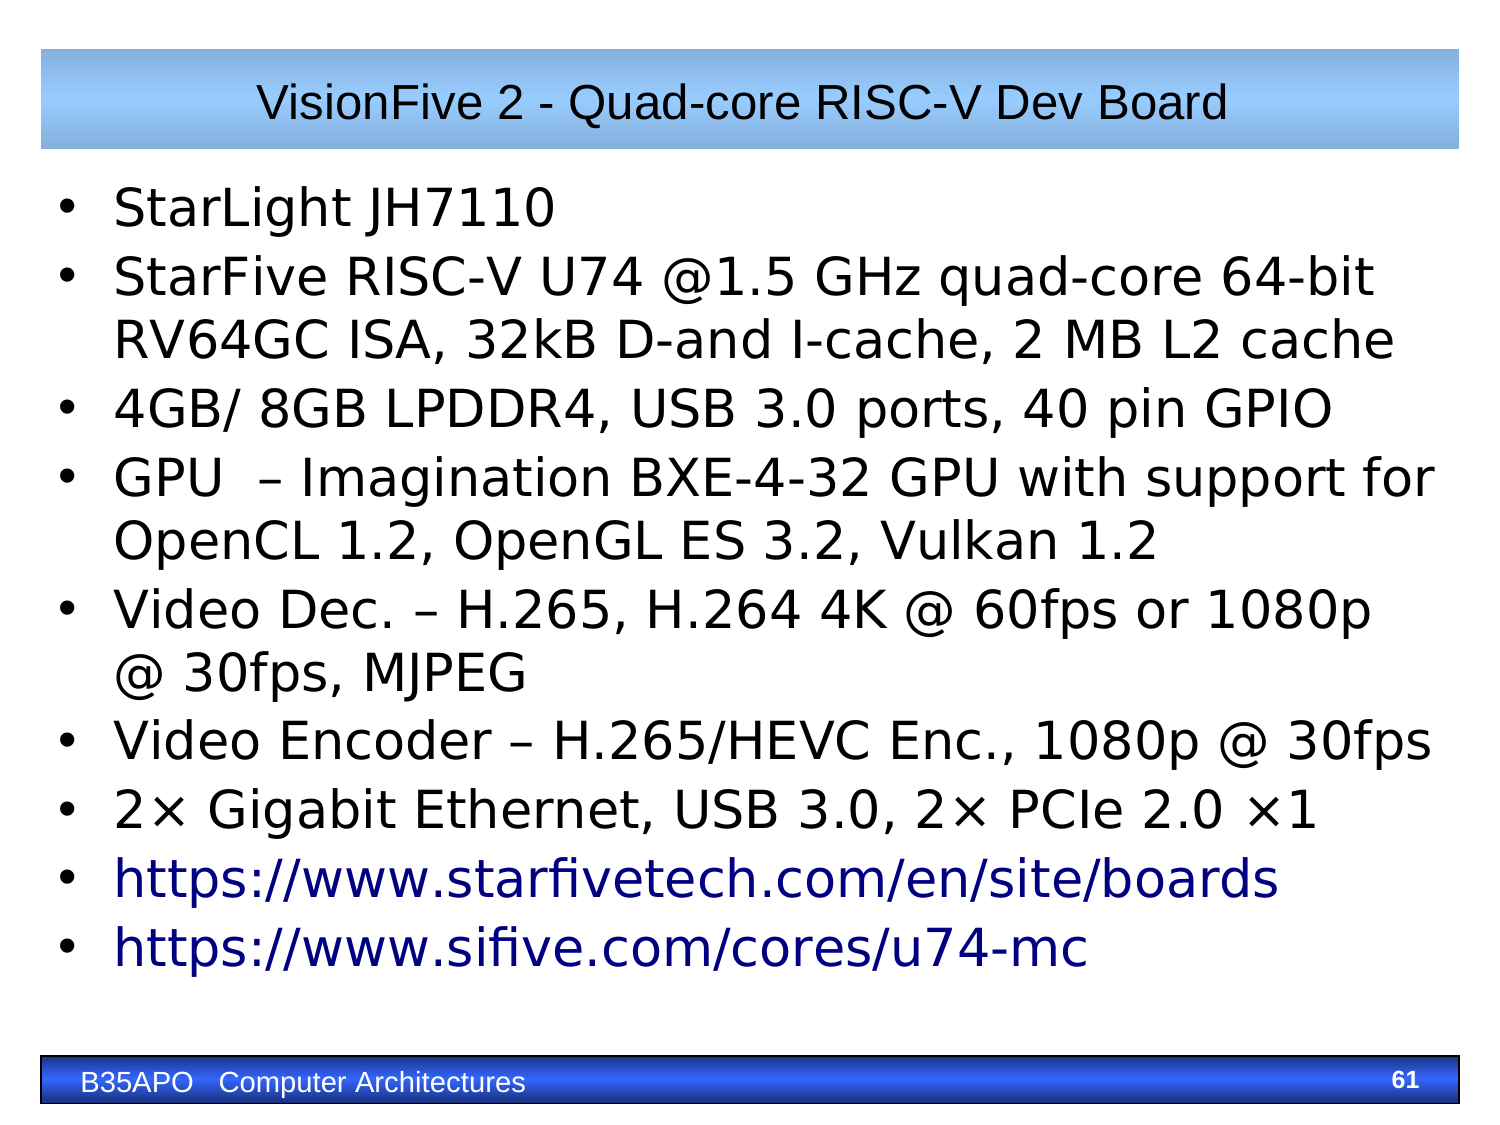

# VisionFive 2 - Quad-core RISC-V Dev Board
StarLight JH7110
StarFive RISC-V U74 @1.5 GHz quad-core 64-bit RV64GC ISA, 32kB D-and I-cache, 2 MB L2 cache
4GB/ 8GB LPDDR4, USB 3.0 ports, 40 pin GPIO
GPU – Imagination BXE-4-32 GPU with support for OpenCL 1.2, OpenGL ES 3.2, Vulkan 1.2
Video Dec. – H.265, H.264 4K @ 60fps or 1080p @ 30fps, MJPEG
Video Encoder – H.265/HEVC Enc., 1080p @ 30fps
2× Gigabit Ethernet, USB 3.0, 2× PCIe 2.0 ×1
https://www.starfivetech.com/en/site/boards
https://www.sifive.com/cores/u74-mc